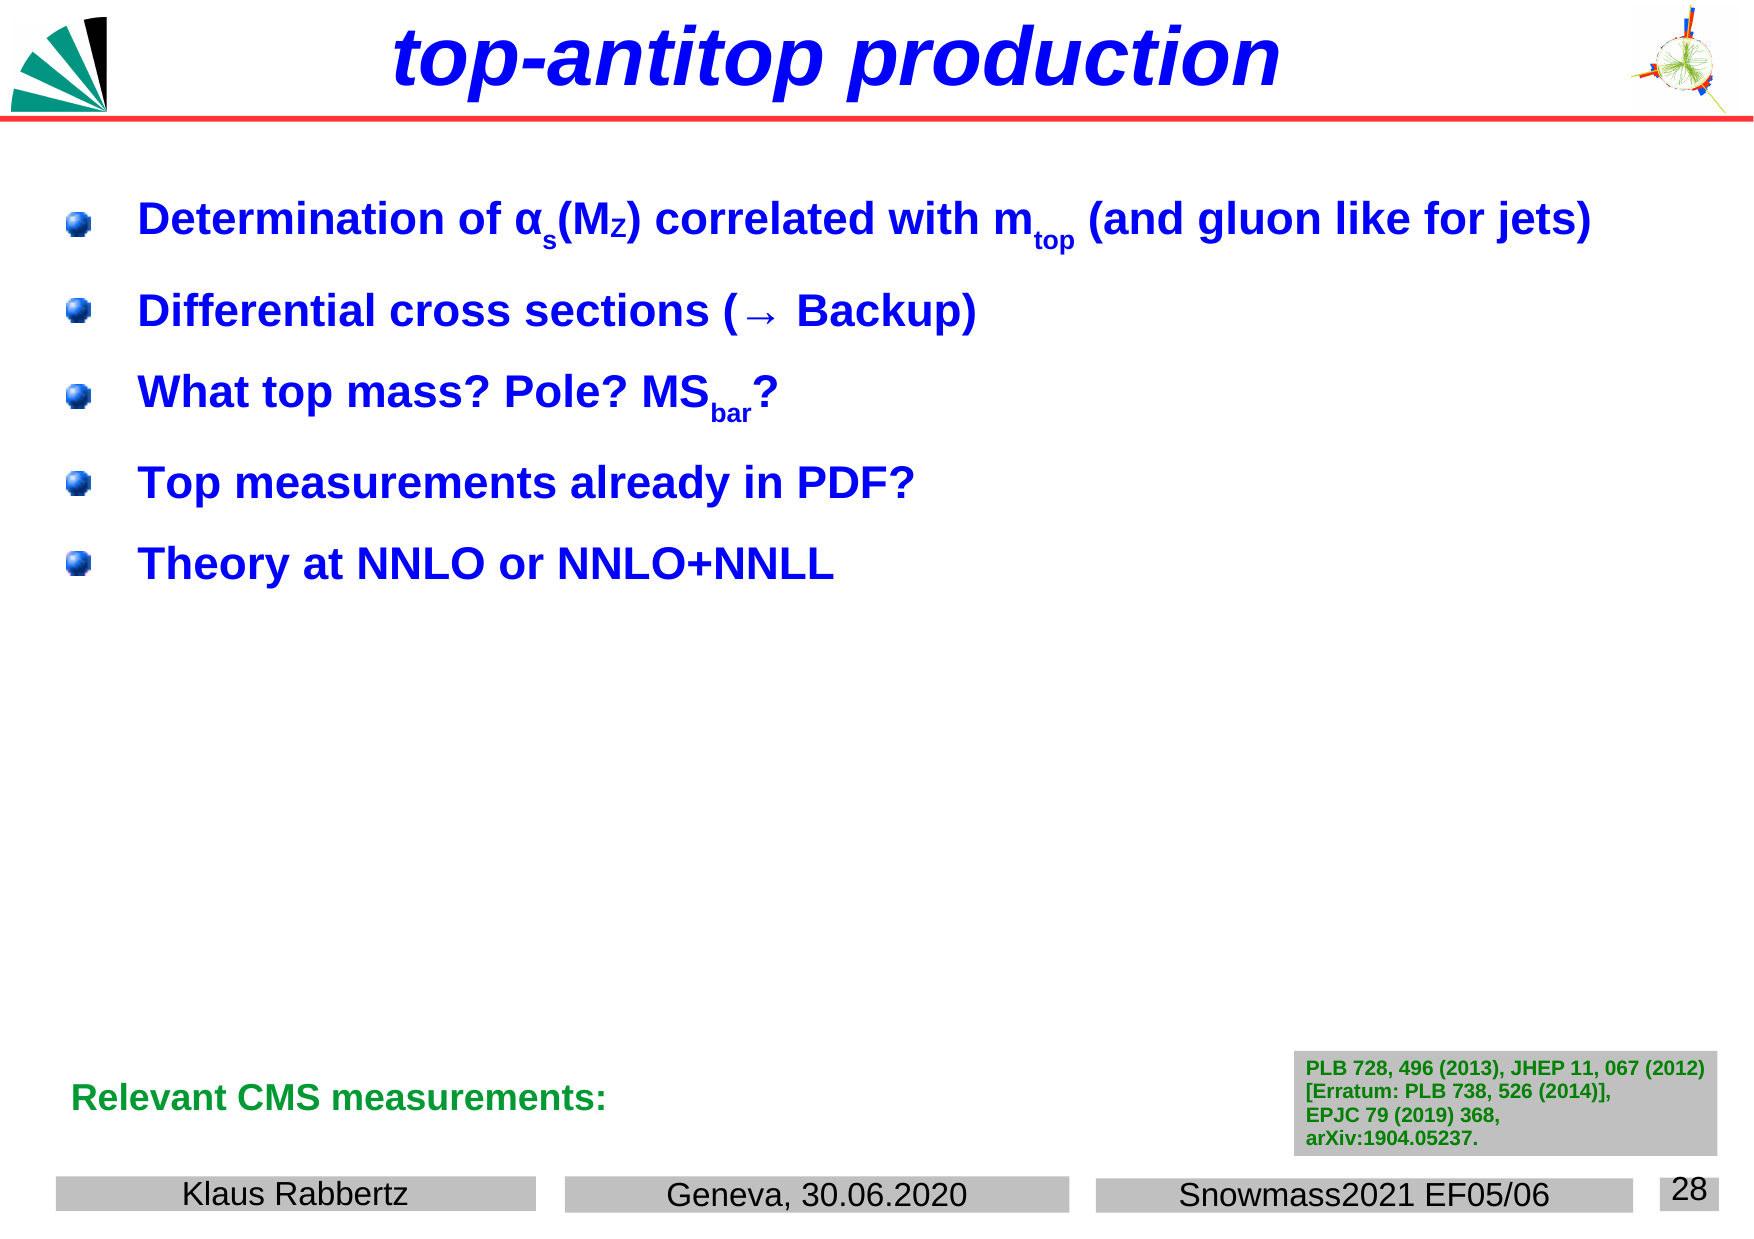

# top-antitop production
Determination of αs(MZ) correlated with mtop (and gluon like for jets)
Differential cross sections (→ Backup)
What top mass? Pole? MSbar?
Top measurements already in PDF?
Theory at NNLO or NNLO+NNLL
PLB 728, 496 (2013), JHEP 11, 067 (2012)
[Erratum: PLB 738, 526 (2014)],
EPJC 79 (2019) 368,
arXiv:1904.05237.
Relevant CMS measurements: